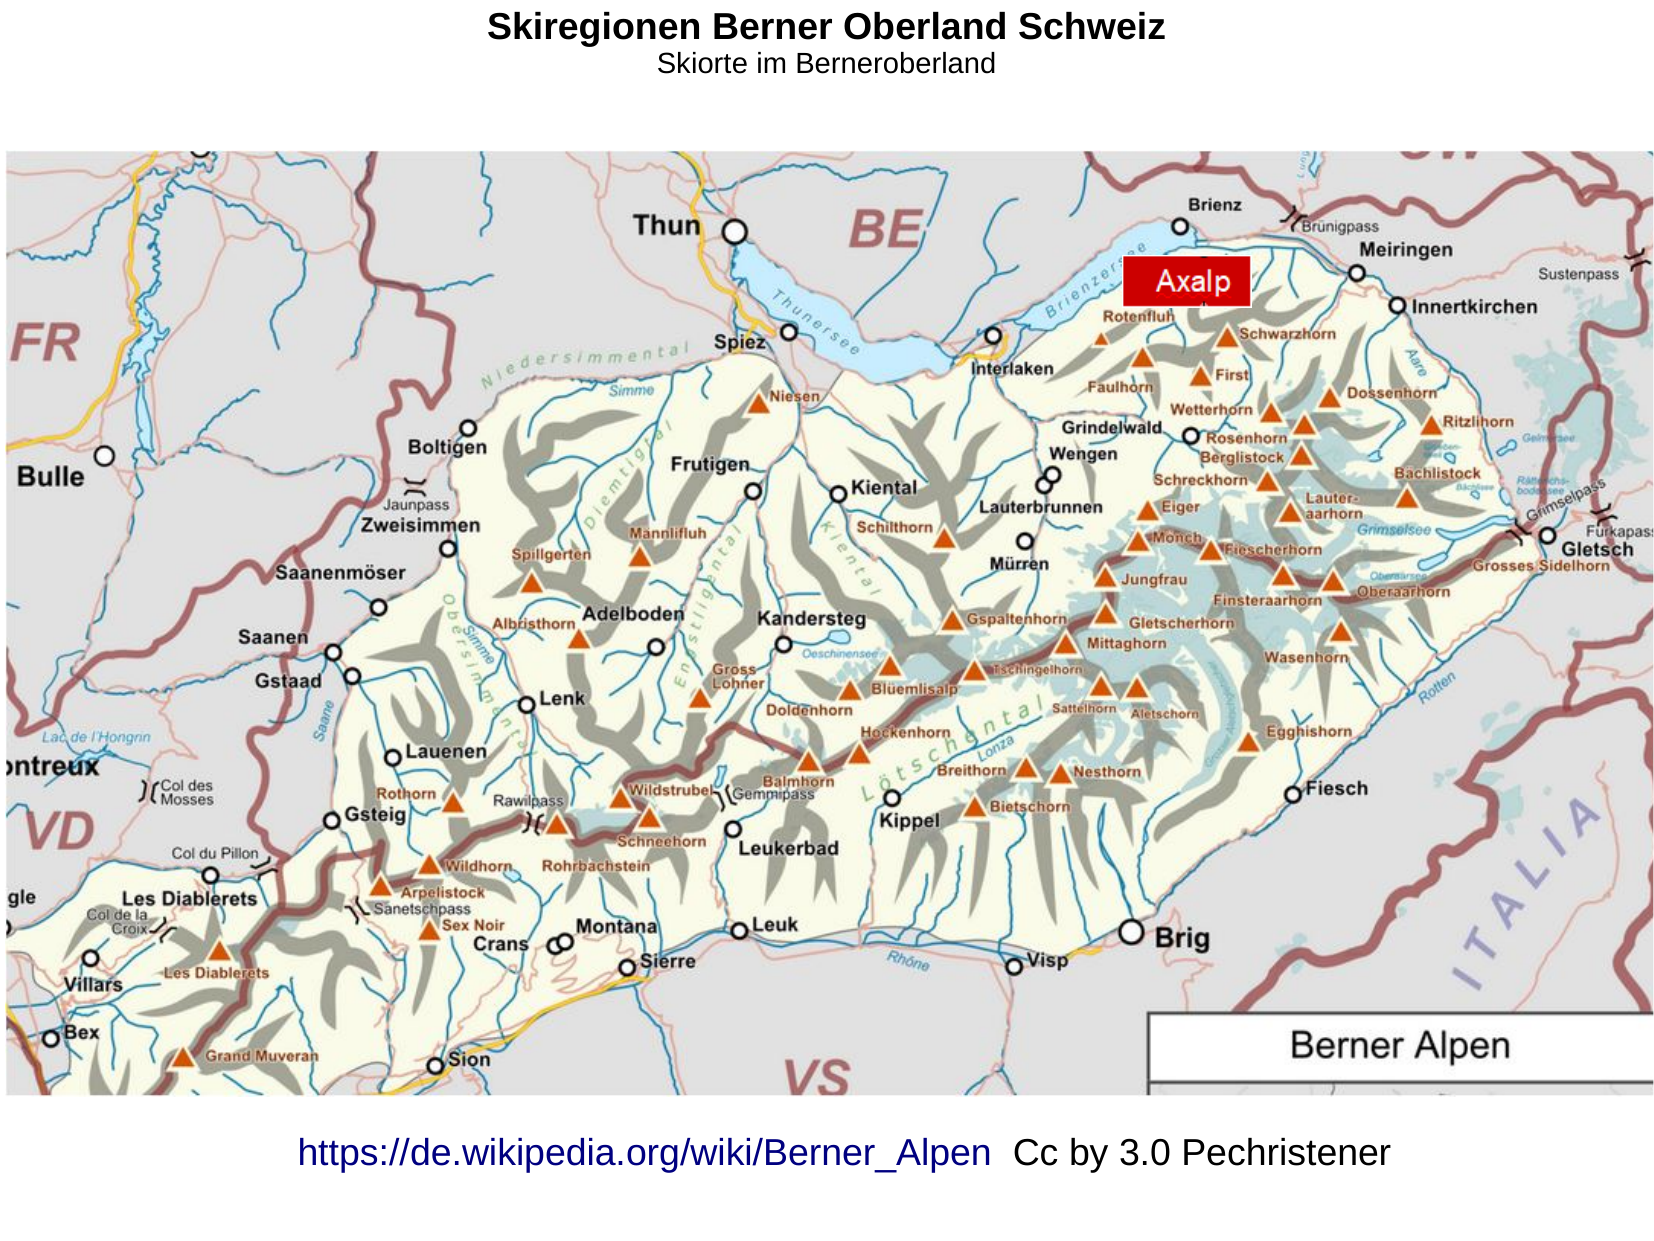

# Skiregionen Berner Oberland Schweiz Skiorte im Berneroberland
https://de.wikipedia.org/wiki/Berner_Alpen Cc by 3.0 Pechristener